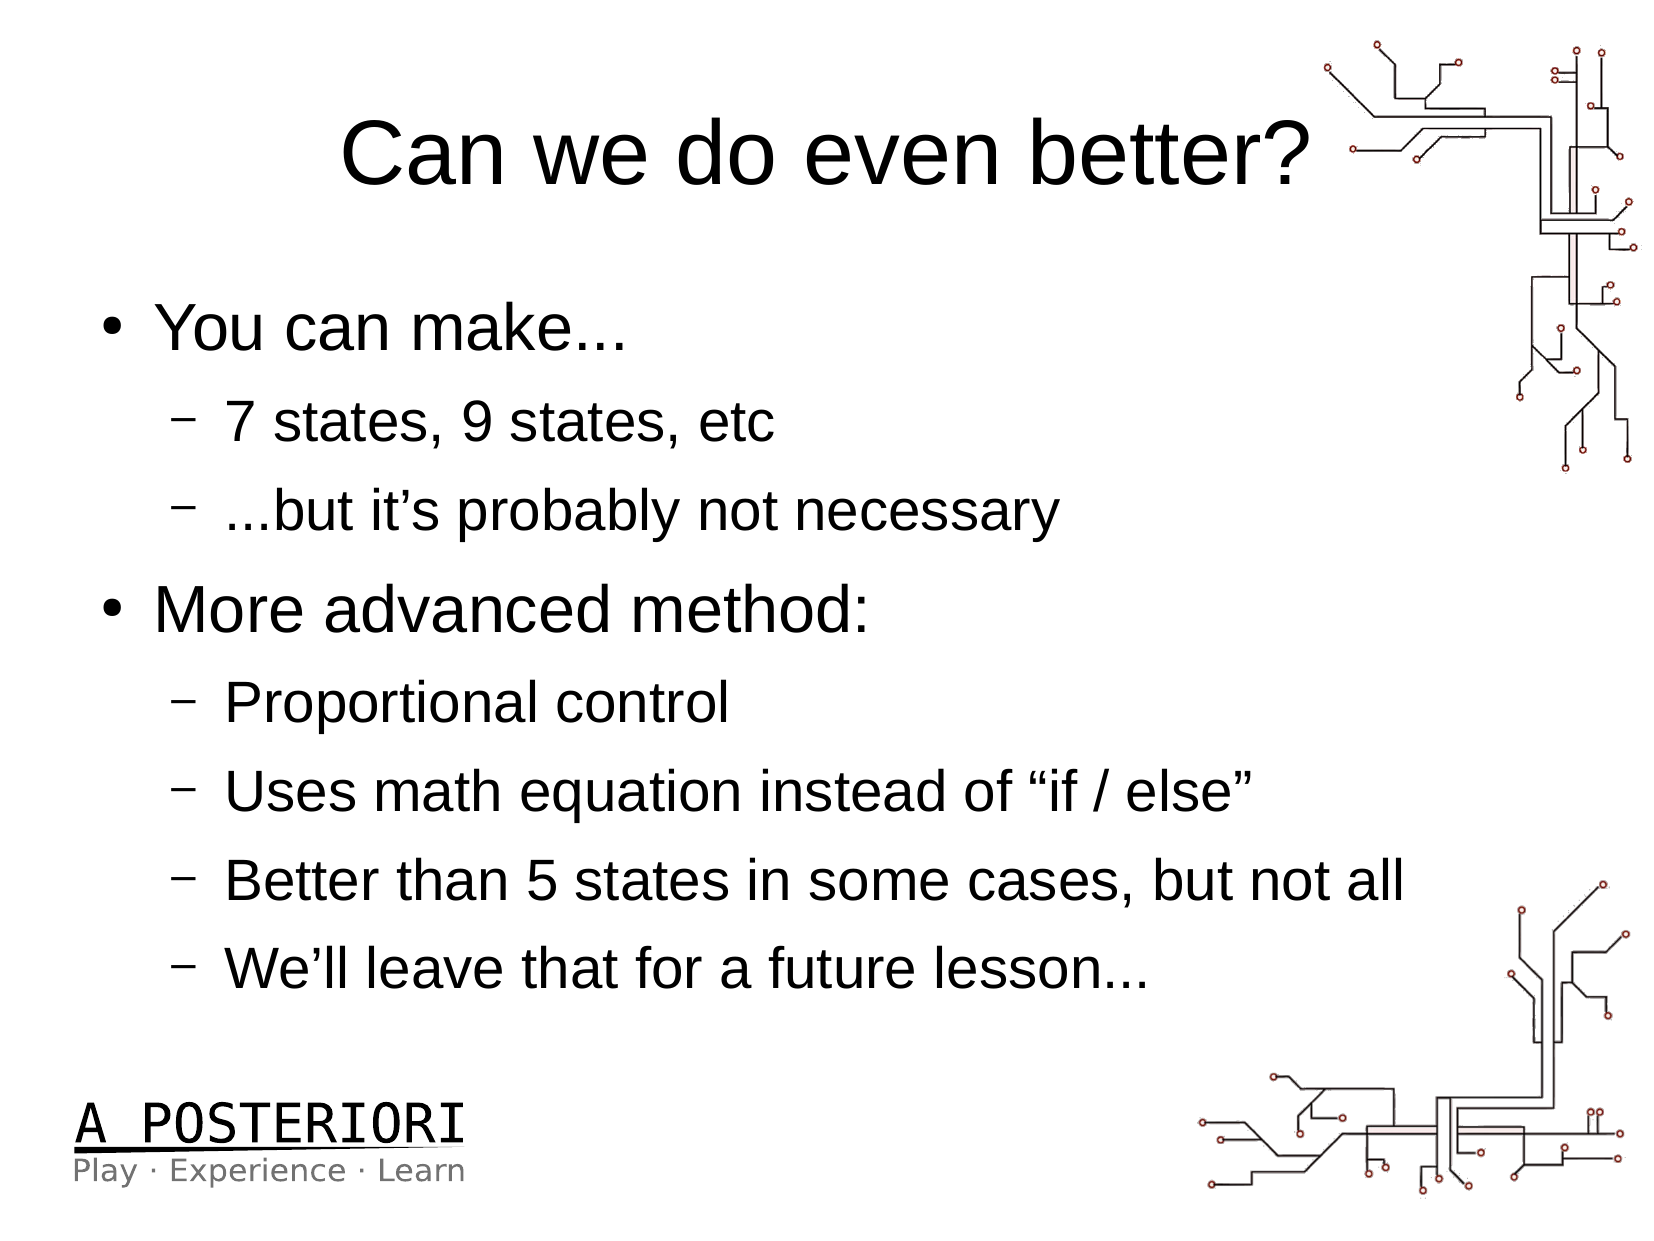

# Can we do even better?
You can make...
7 states, 9 states, etc
...but it’s probably not necessary
More advanced method:
Proportional control
Uses math equation instead of “if / else”
Better than 5 states in some cases, but not all
We’ll leave that for a future lesson...